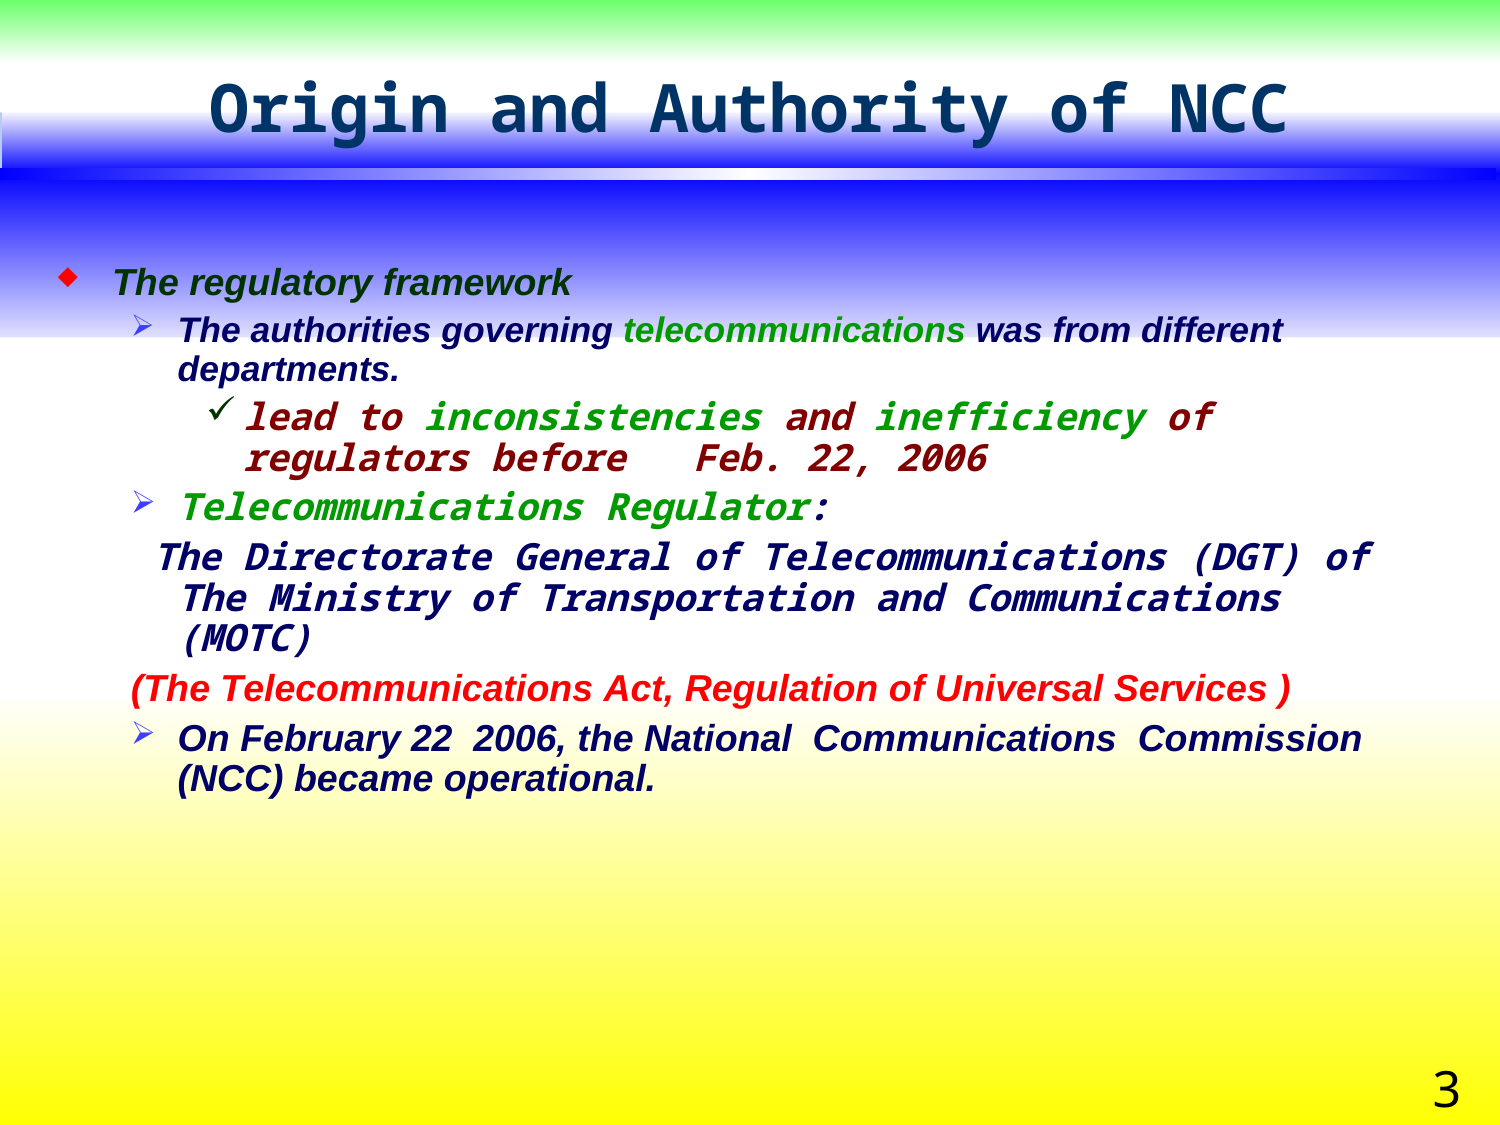

# Origin and Authority of NCC
The regulatory framework
The authorities governing telecommunications was from different departments.
lead to inconsistencies and inefficiency of regulators before Feb. 22, 2006
Telecommunications Regulator:
 The Directorate General of Telecommunications (DGT) of The Ministry of Transportation and Communications (MOTC)
(The Telecommunications Act, Regulation of Universal Services )
On February 22 2006, the National Communications Commission (NCC) became operational.
3